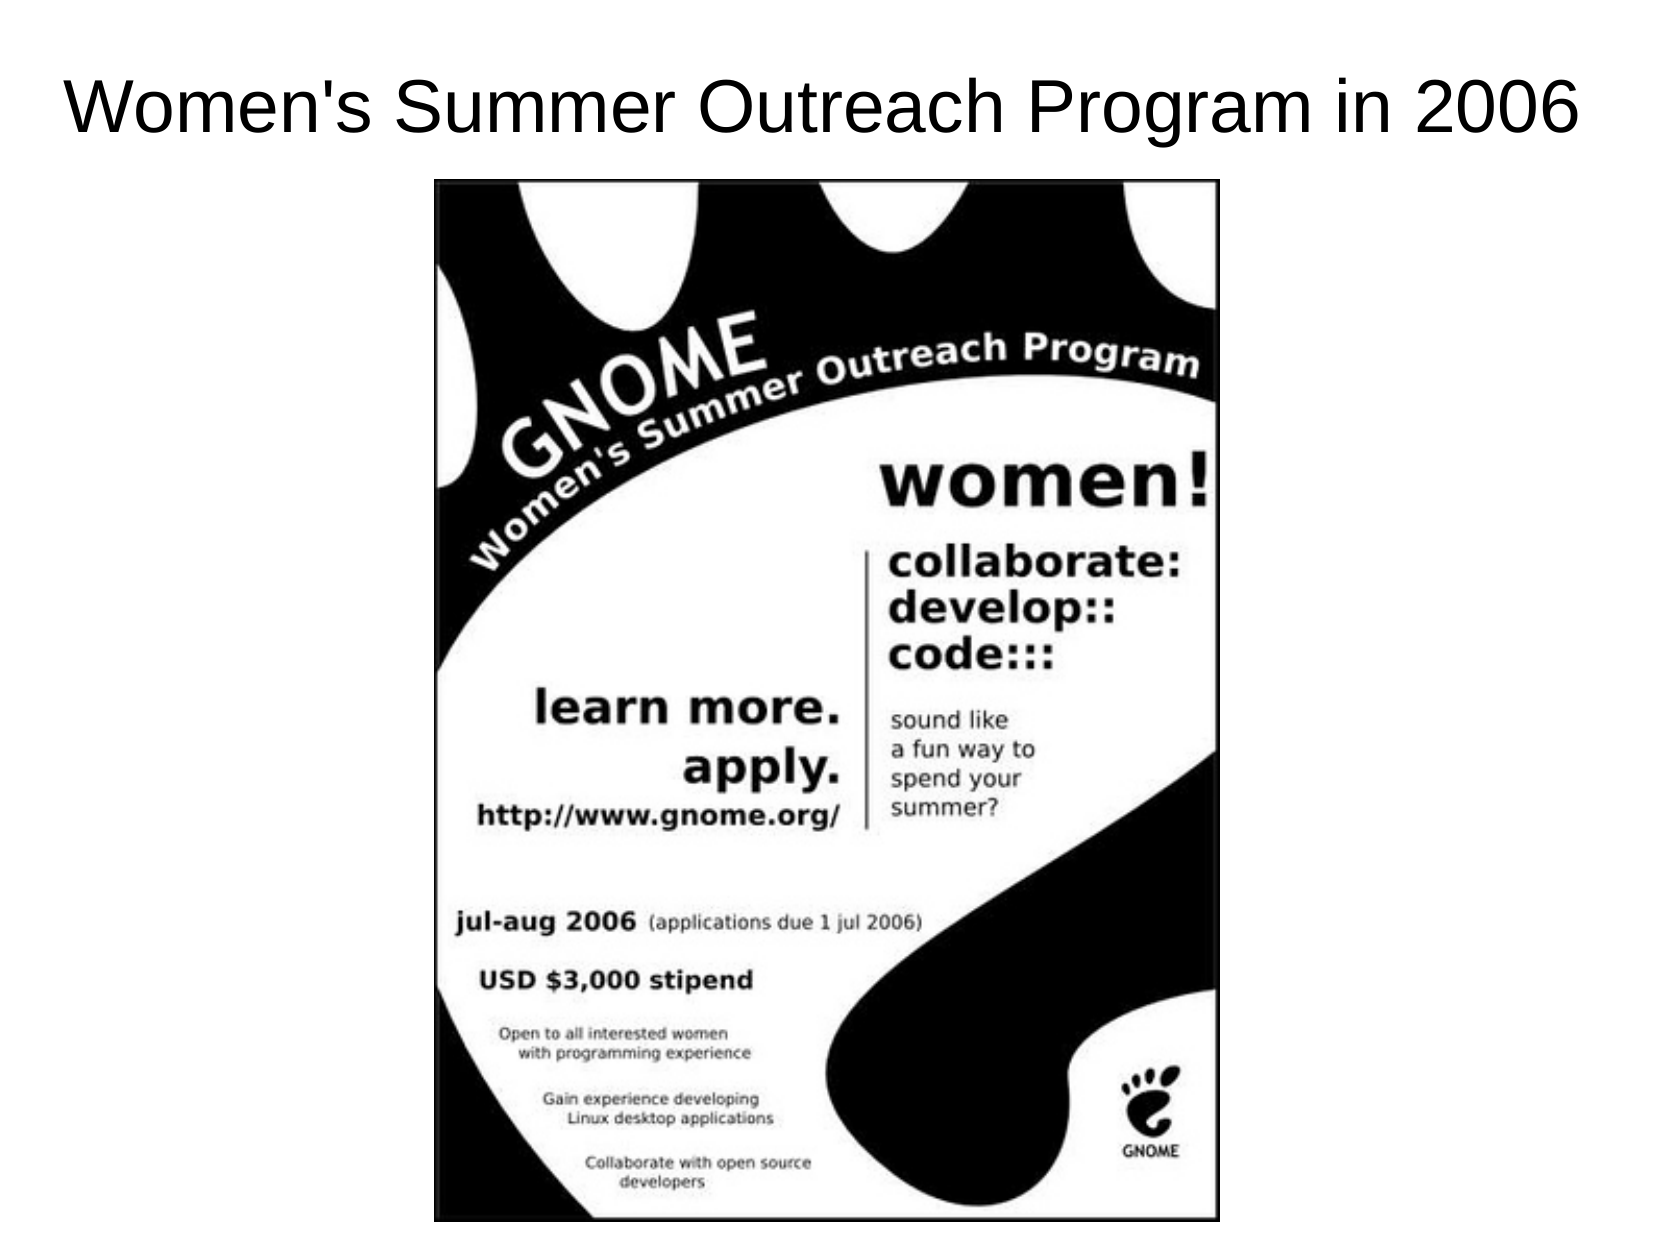

# Women's Summer Outreach Program in 2006